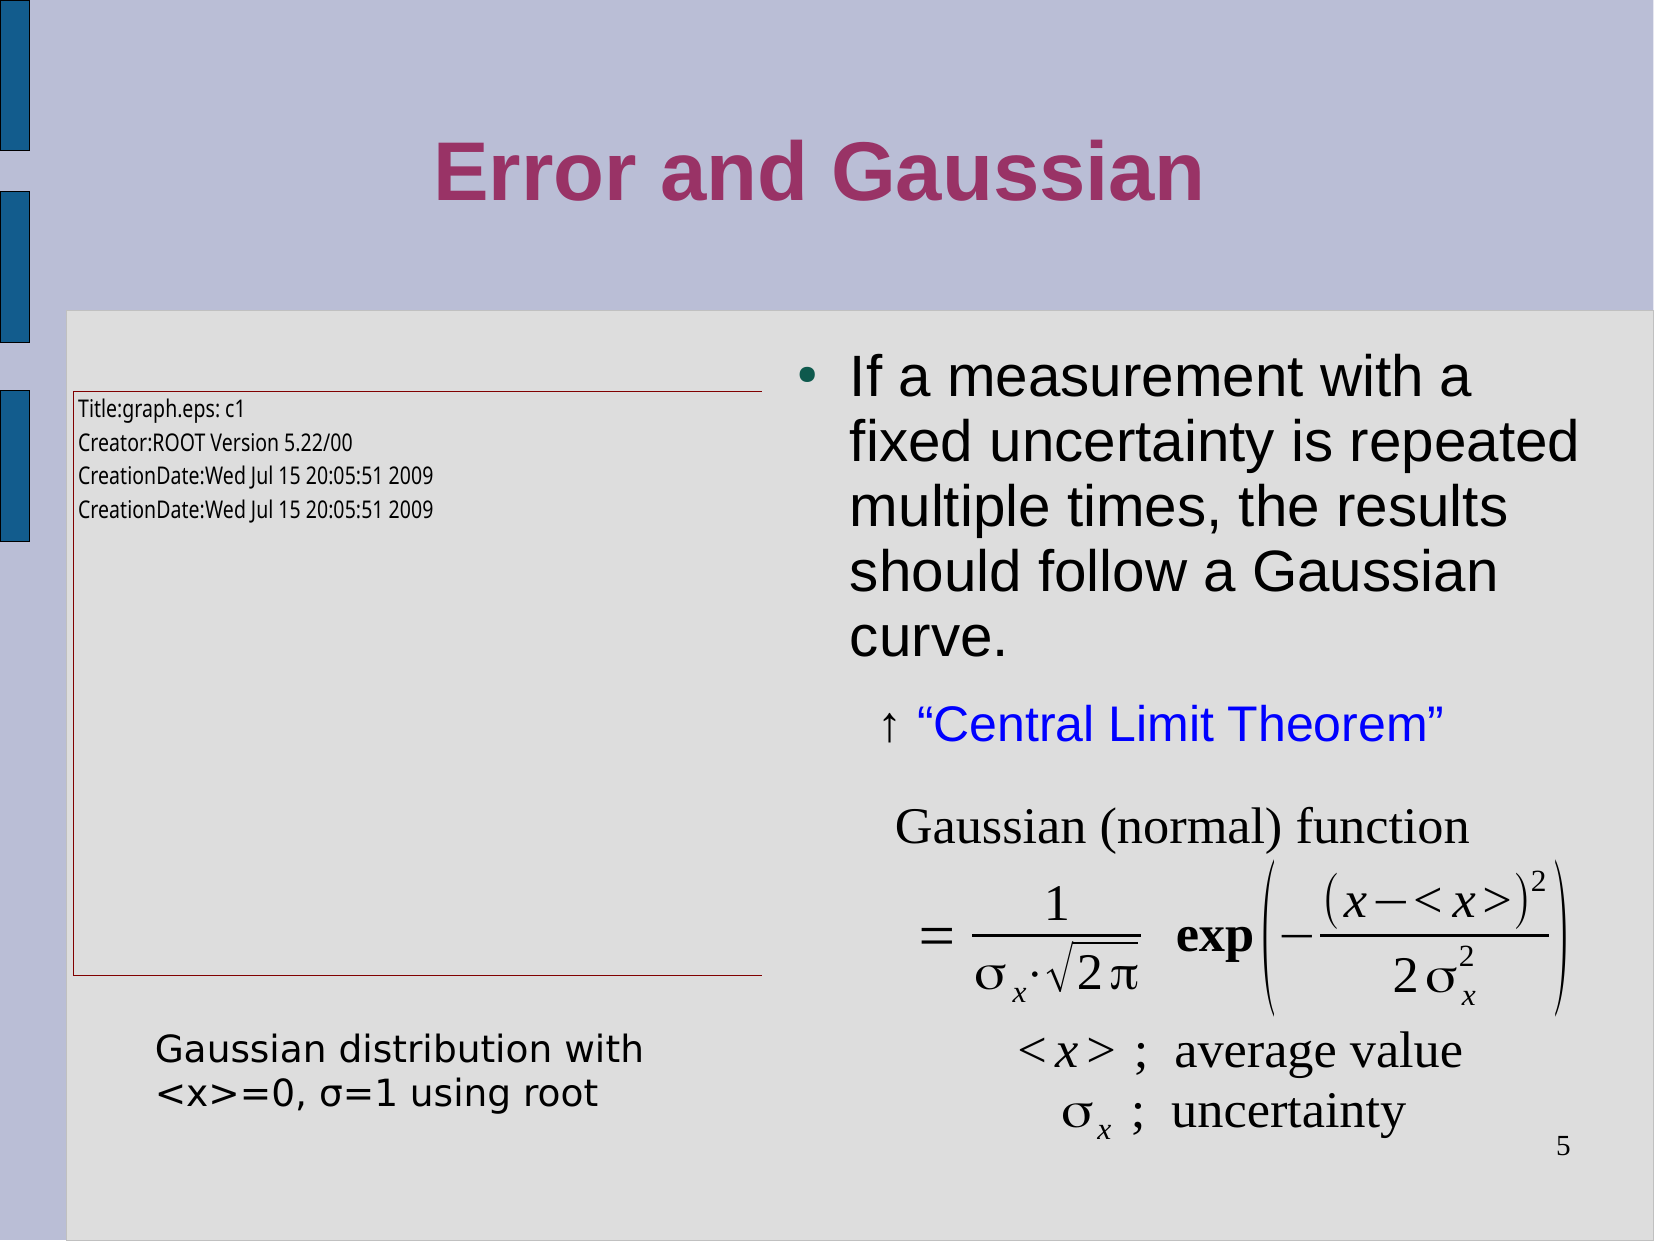

# Error and Gaussian
If a measurement with a fixed uncertainty is repeated multiple times, the results should follow a Gaussian curve.
 ↑ “Central Limit Theorem”
Gaussian distribution with
<x>=0, σ=1 using root
5